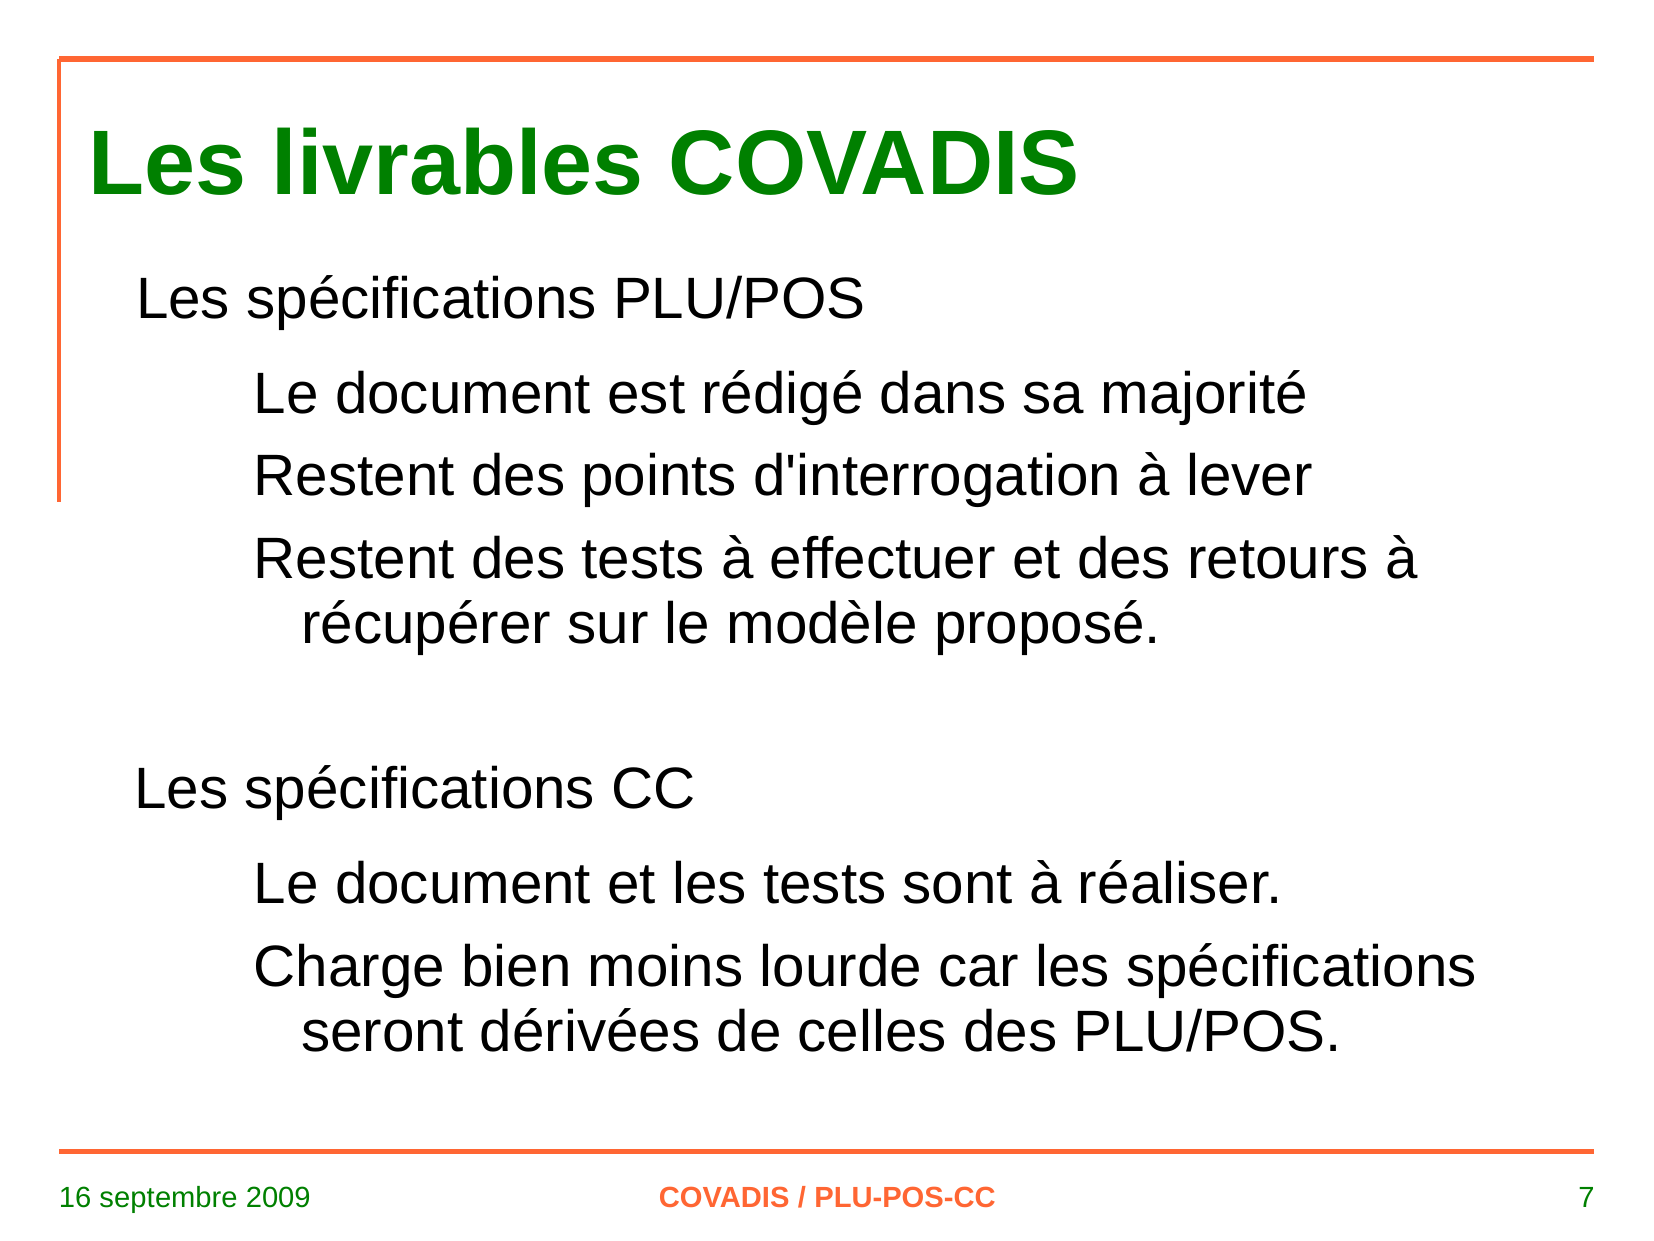

# Les livrables COVADIS
 Les spécifications PLU/POS
Le document est rédigé dans sa majorité
Restent des points d'interrogation à lever
Restent des tests à effectuer et des retours à récupérer sur le modèle proposé.
 Les spécifications CC
Le document et les tests sont à réaliser.
Charge bien moins lourde car les spécifications seront dérivées de celles des PLU/POS.
16 septembre 2009
COVADIS / PLU-POS-CC
7